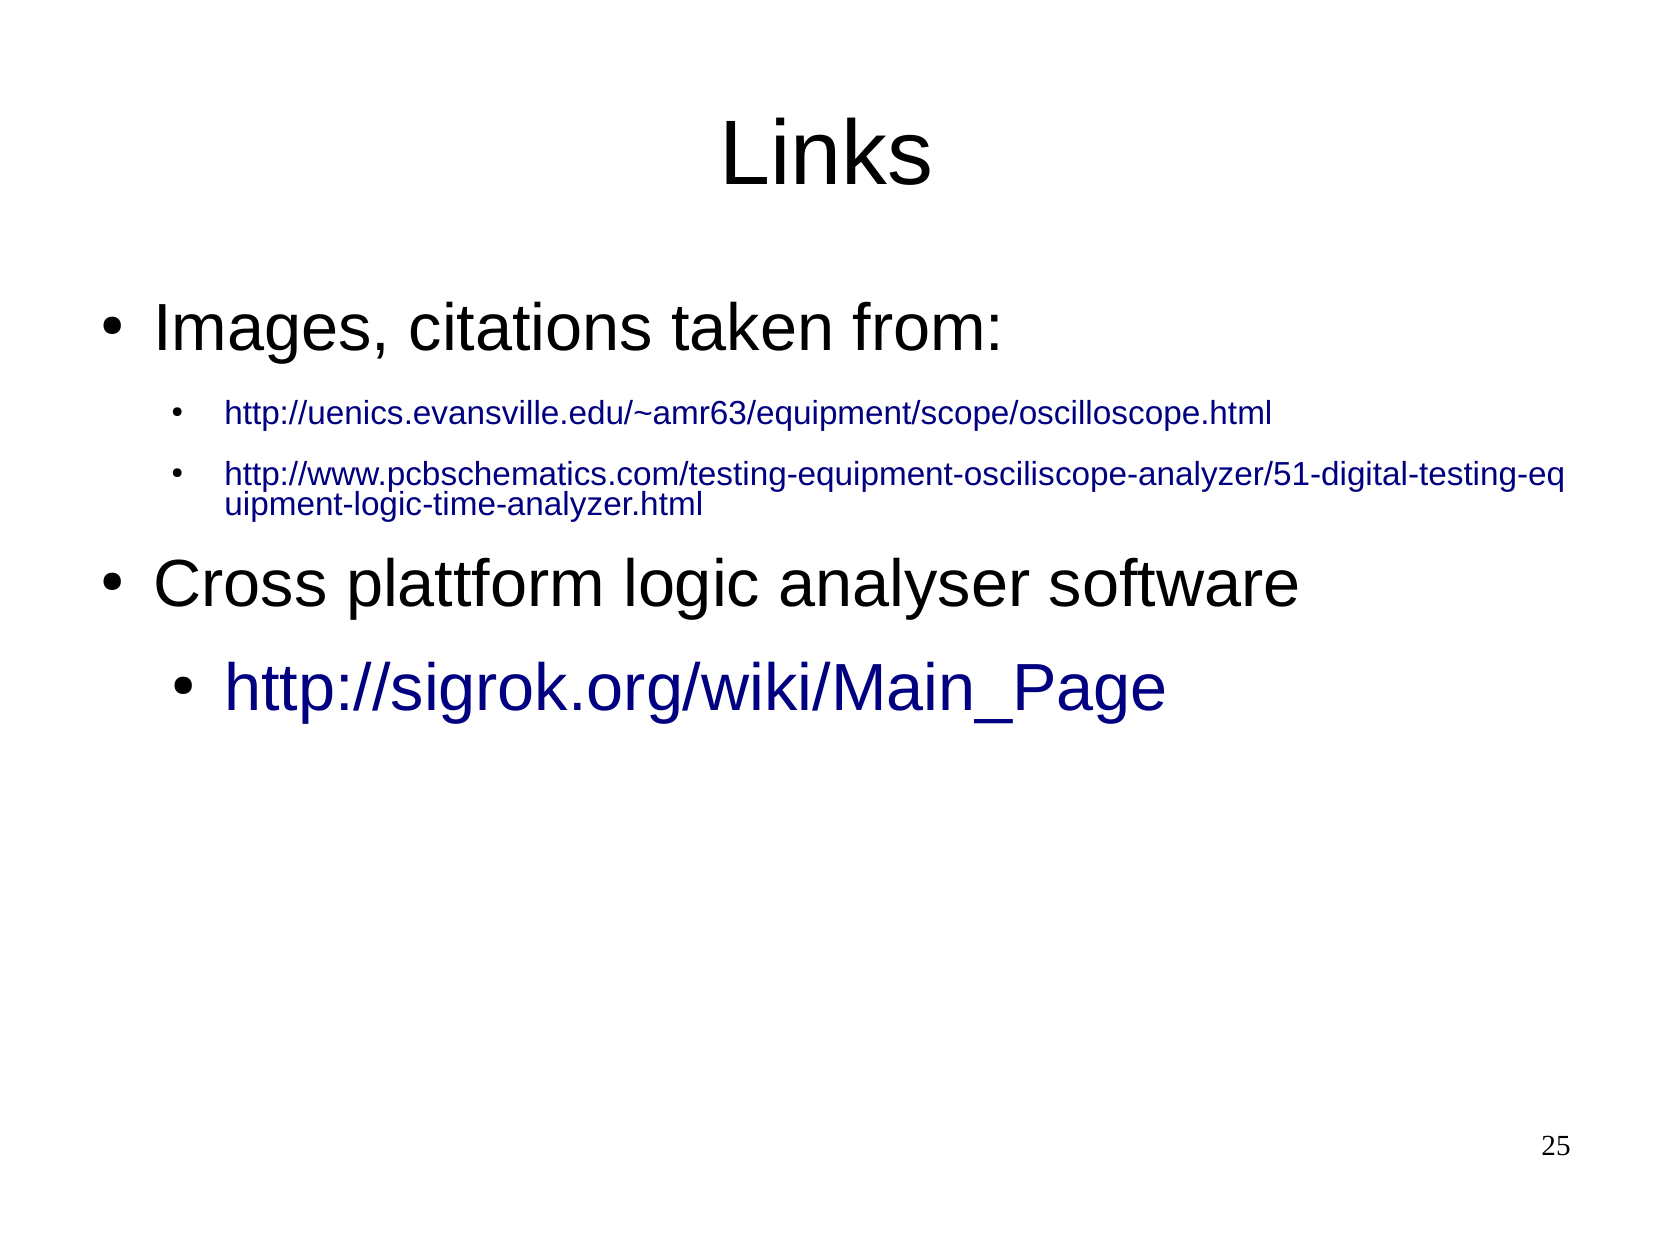

# Links
Images, citations taken from:
http://uenics.evansville.edu/~amr63/equipment/scope/oscilloscope.html
http://www.pcbschematics.com/testing-equipment-osciliscope-analyzer/51-digital-testing-equipment-logic-time-analyzer.html
Cross plattform logic analyser software
http://sigrok.org/wiki/Main_Page
25